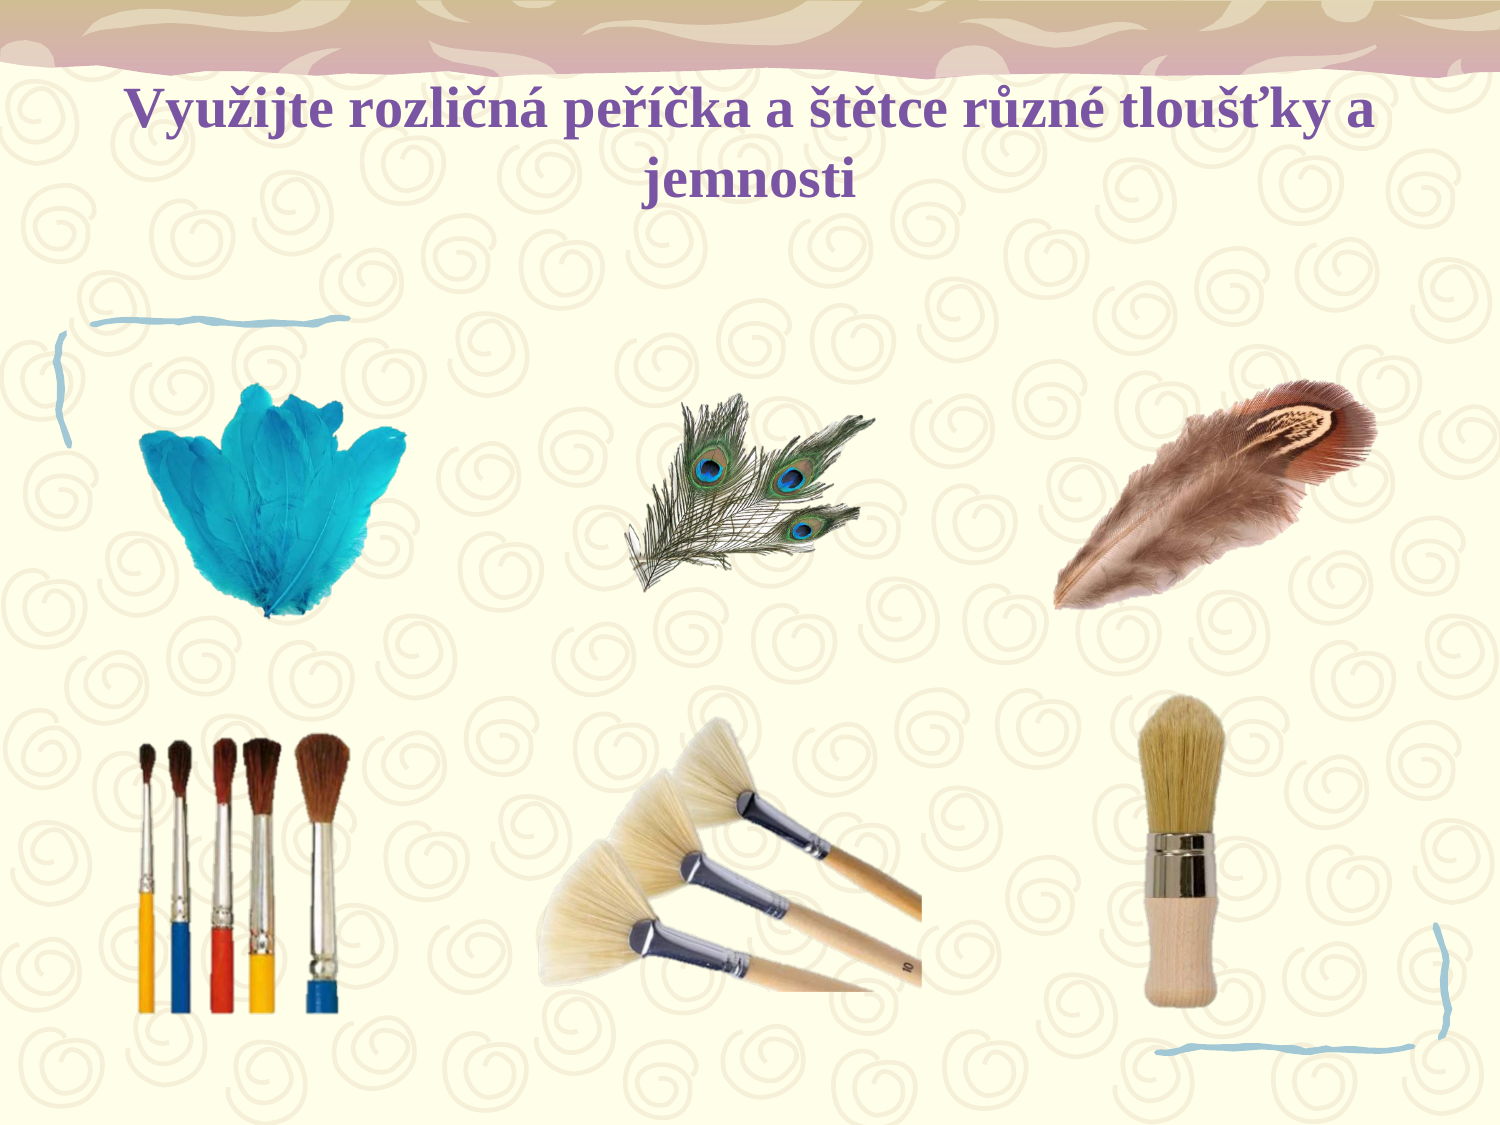

# Využijte rozličná peříčka a štětce různé tloušťky a jemnosti